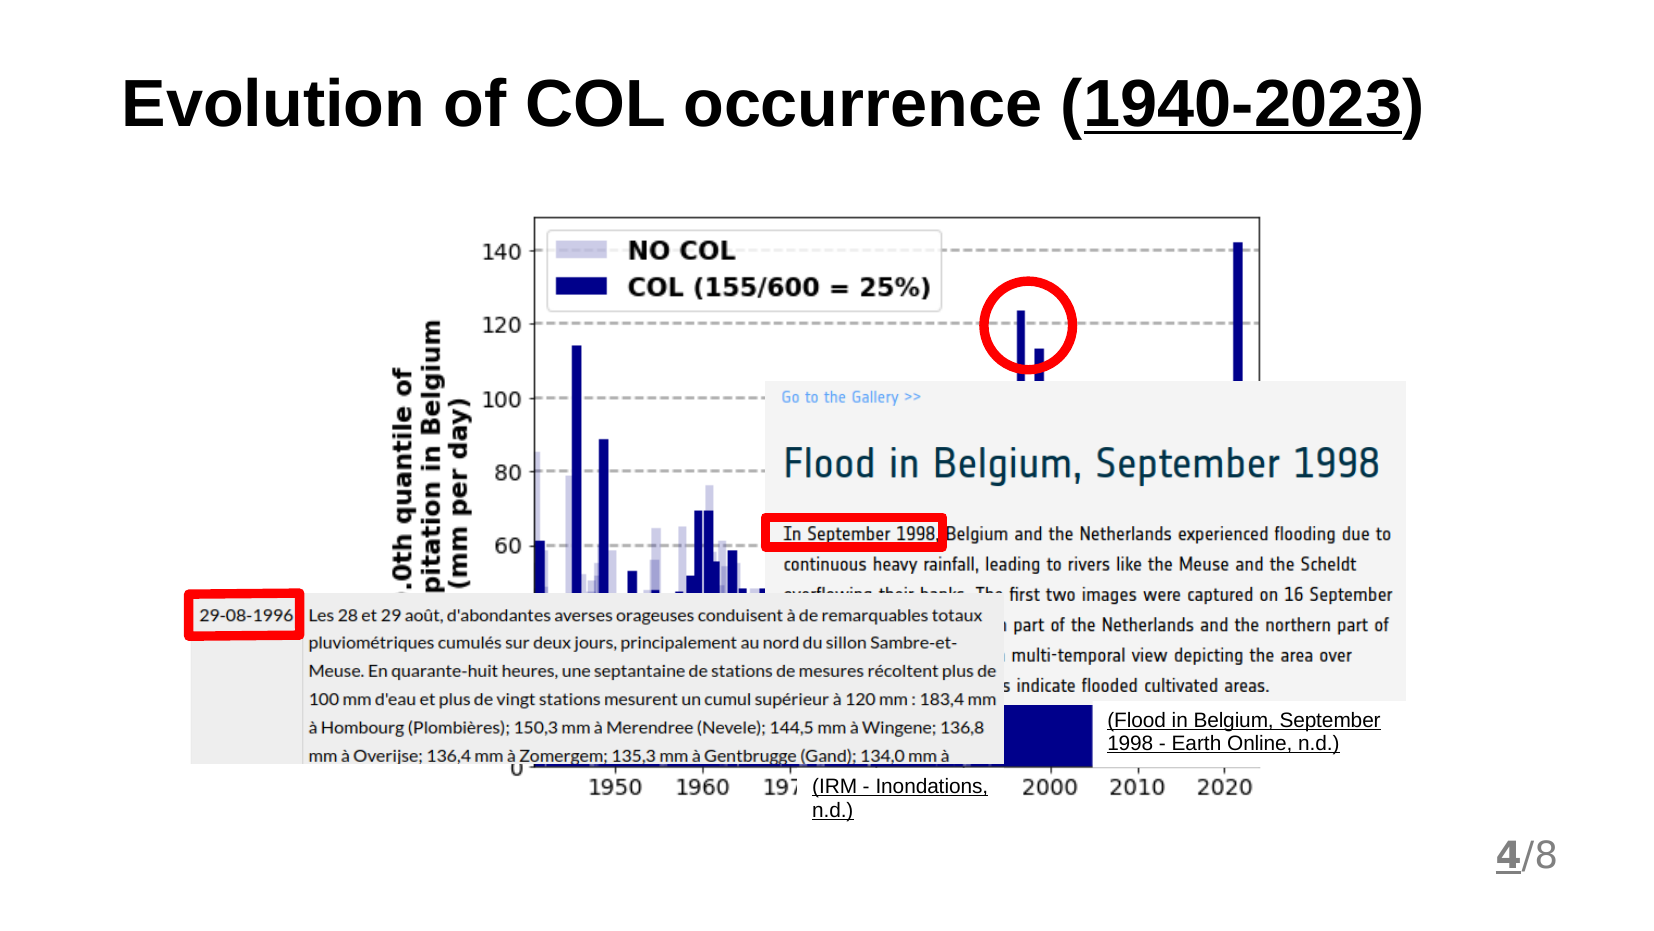

Evolution of COL occurrence (1940-2023)
(Flood in Belgium, September 1998 - Earth Online, n.d.)
(IRM - Inondations, n.d.)
4/8